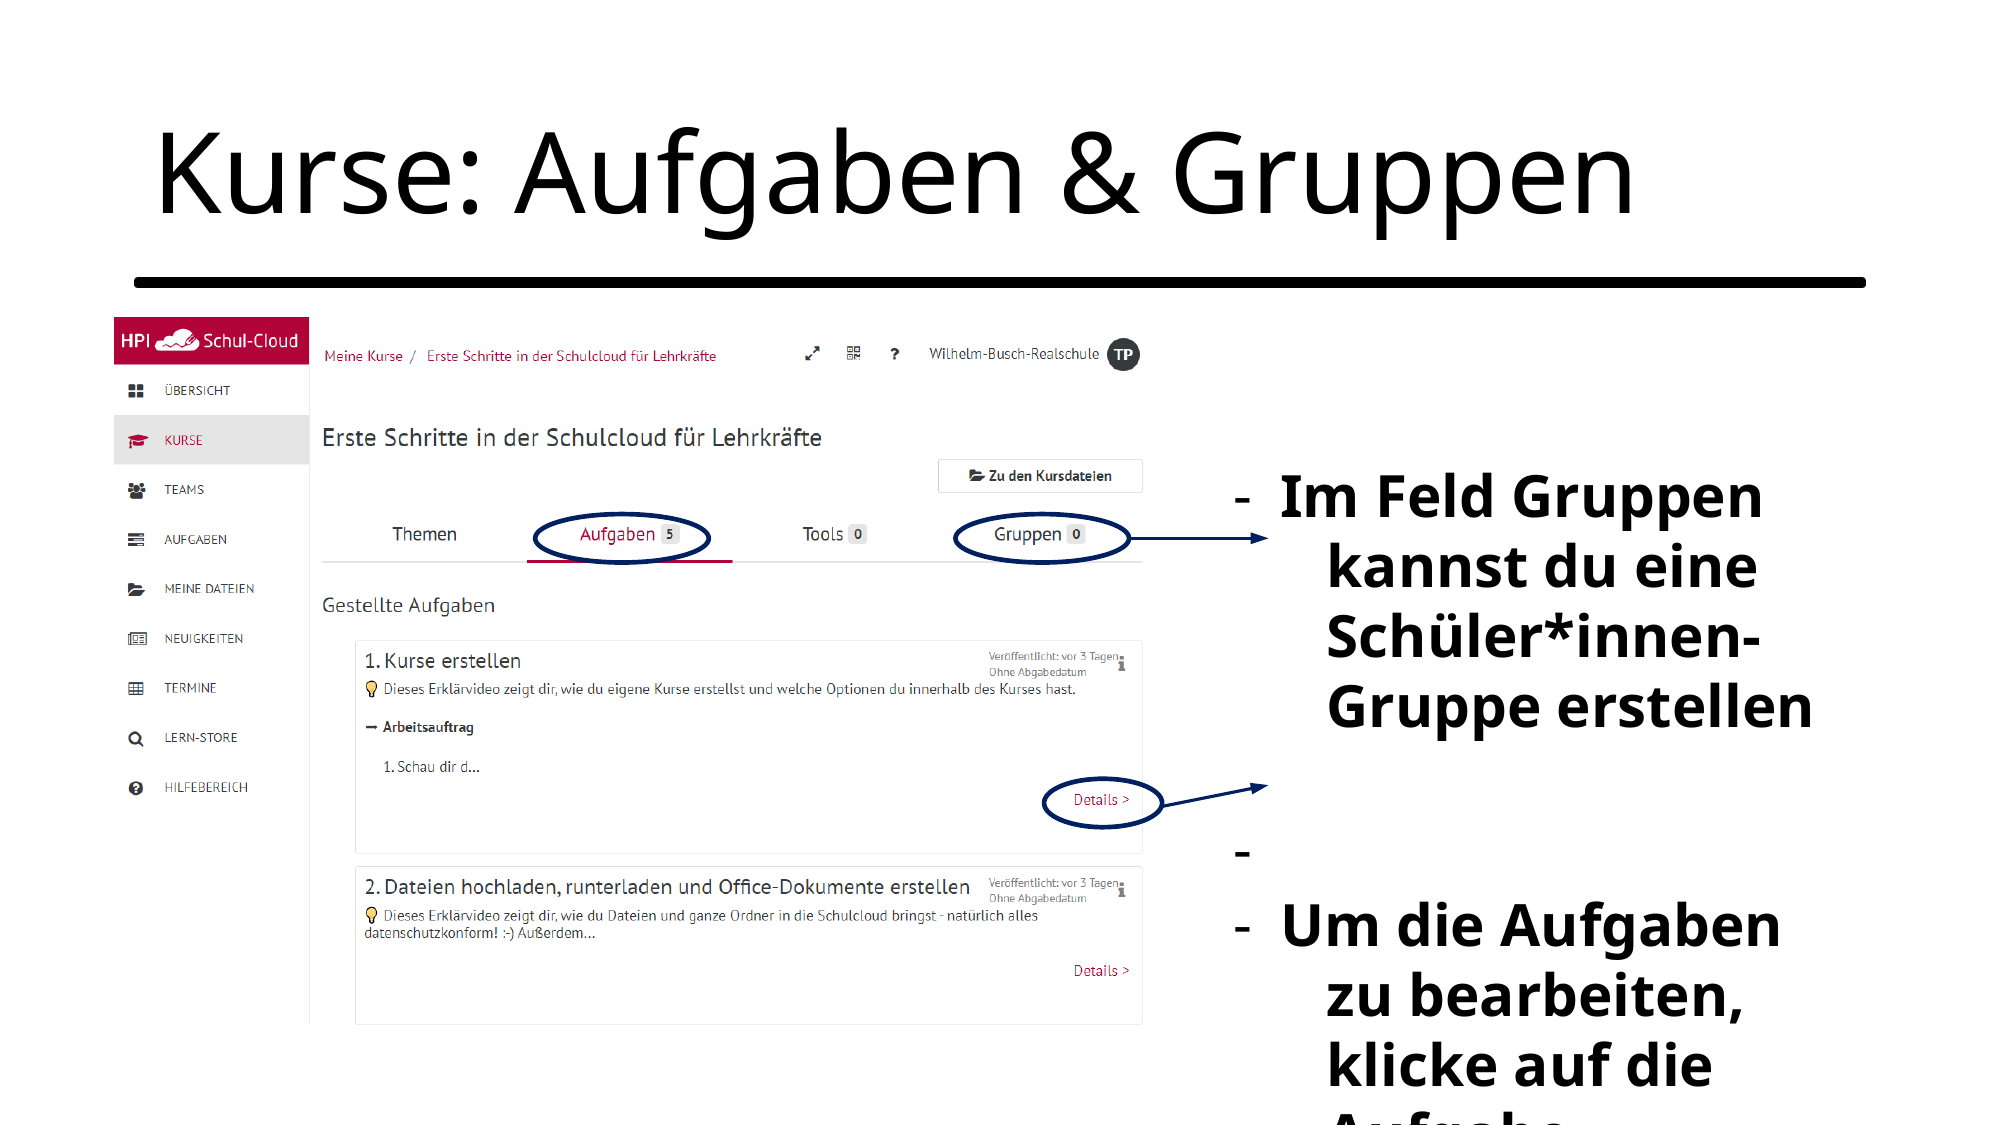

# Kurse: Aufgaben & Gruppen
Im Feld Gruppen kannst du eine Schüler*innen-Gruppe erstellen
Um die Aufgaben zu bearbeiten, klicke auf die Aufgabe.